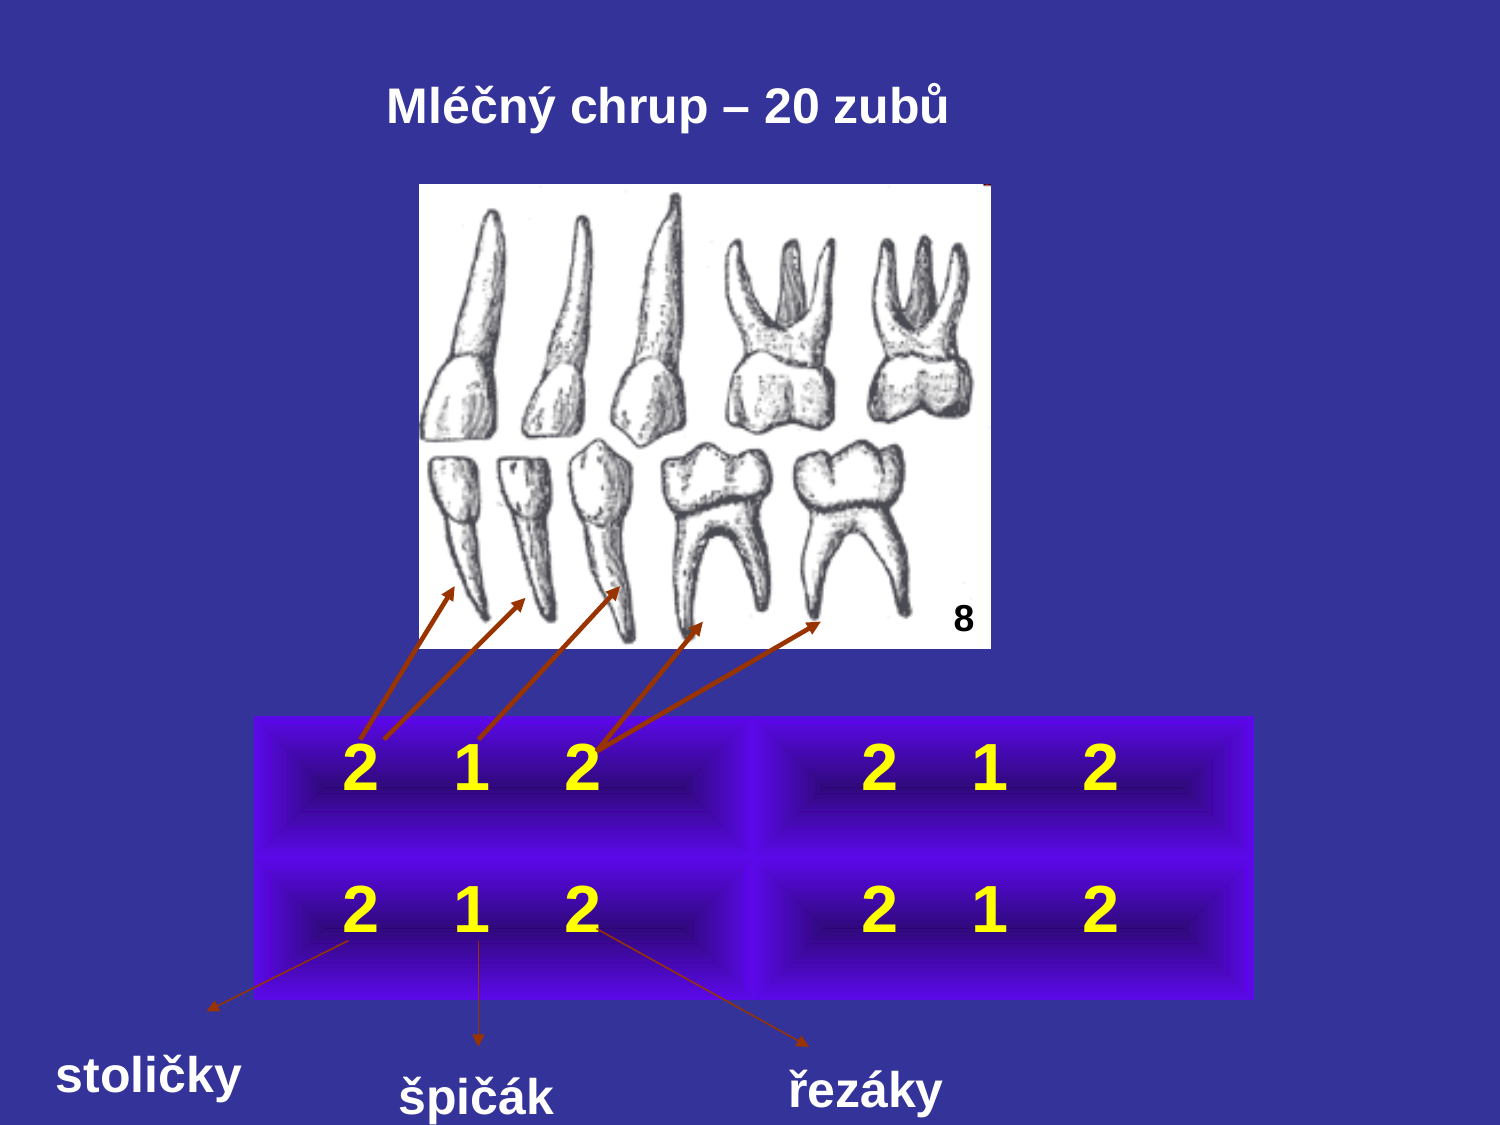

Mléčný chrup – 20 zubů
8
| 2 1 2 | 2 1 2 |
| --- | --- |
| 2 1 2 | 2 1 2 |
stoličky
řezáky
špičák